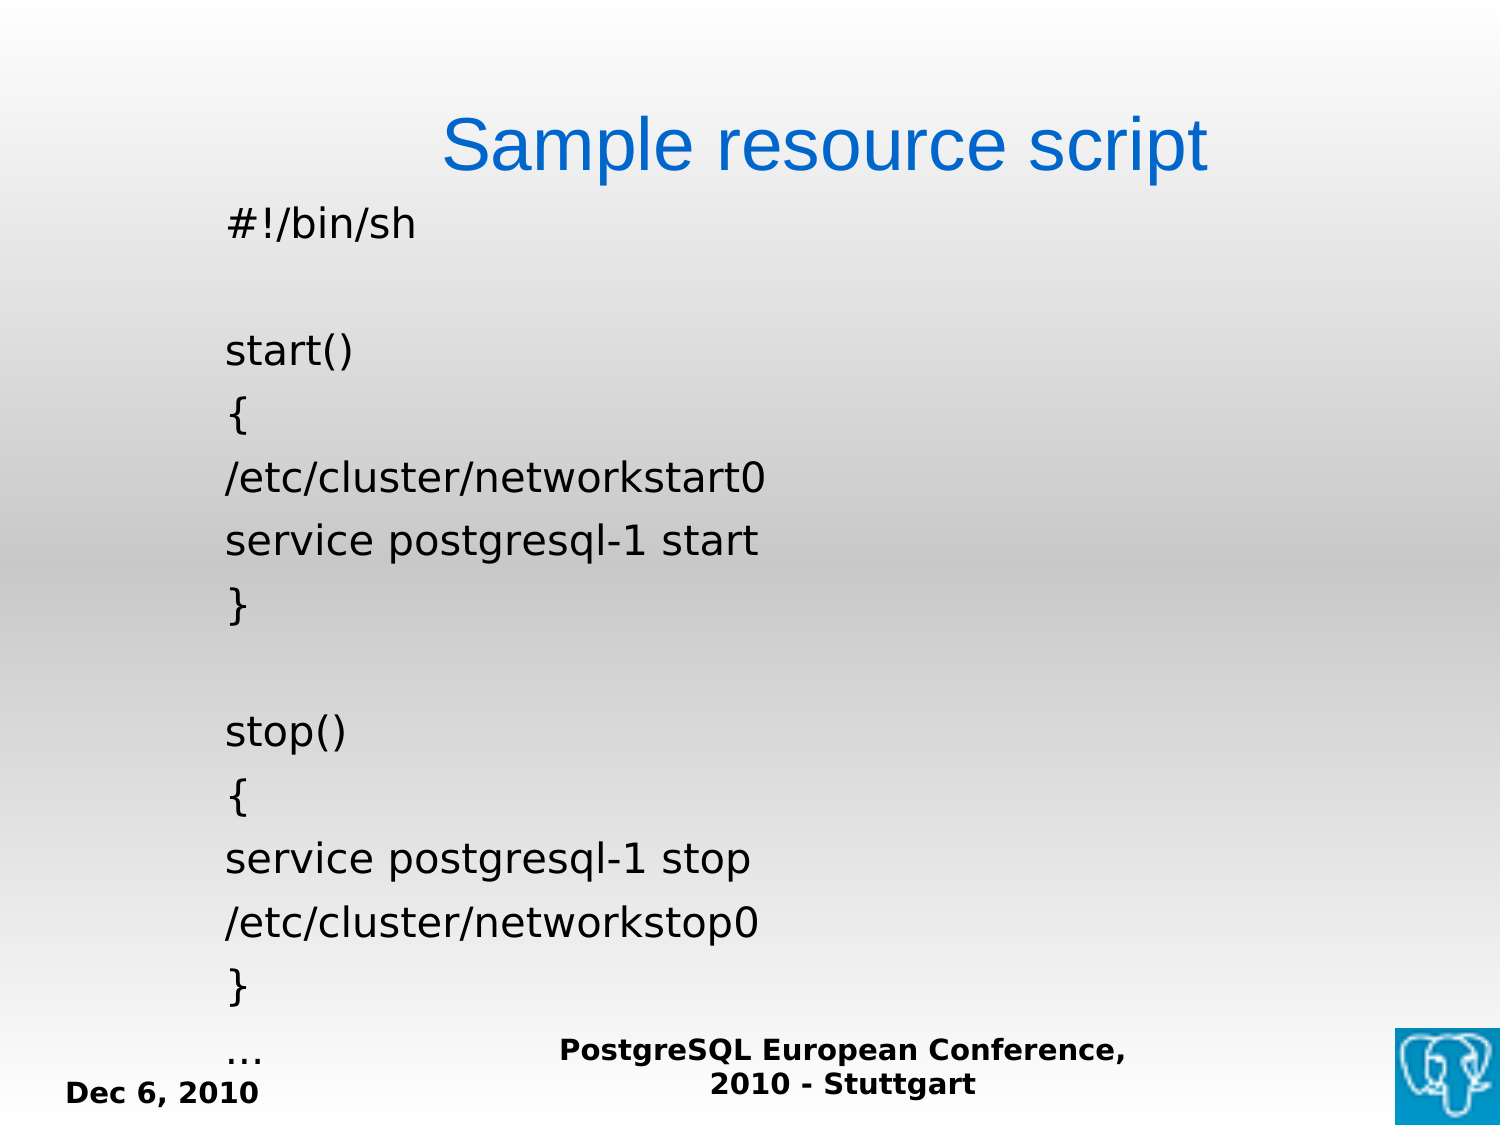

# Sample resource script
#!/bin/sh
start()
{
/etc/cluster/networkstart0
service postgresql-1 start
}
stop()
{
service postgresql-1 stop
/etc/cluster/networkstop0
}
...